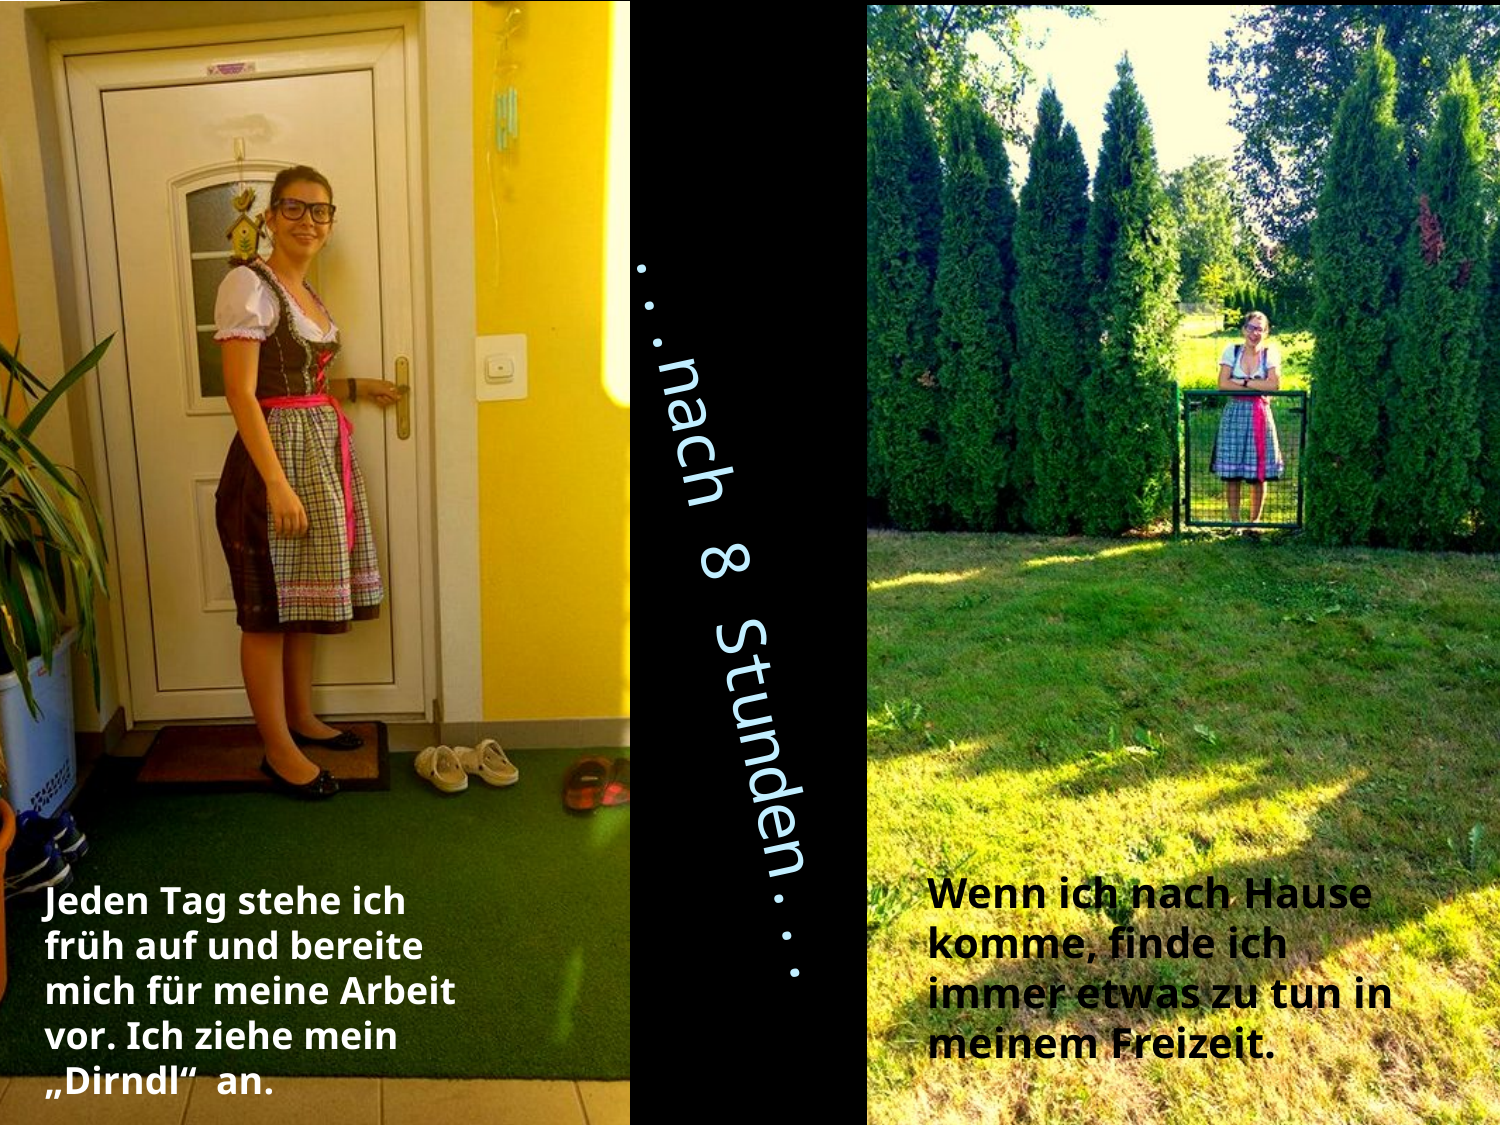

# ...nach 8 Stunden...
Wenn ich nach Hause komme, finde ich immer etwas zu tun in meinem Freizeit.
Jeden Tag stehe ich früh auf und bereite mich für meine Arbeit vor. Ich ziehe mein „Dirndl“ an.